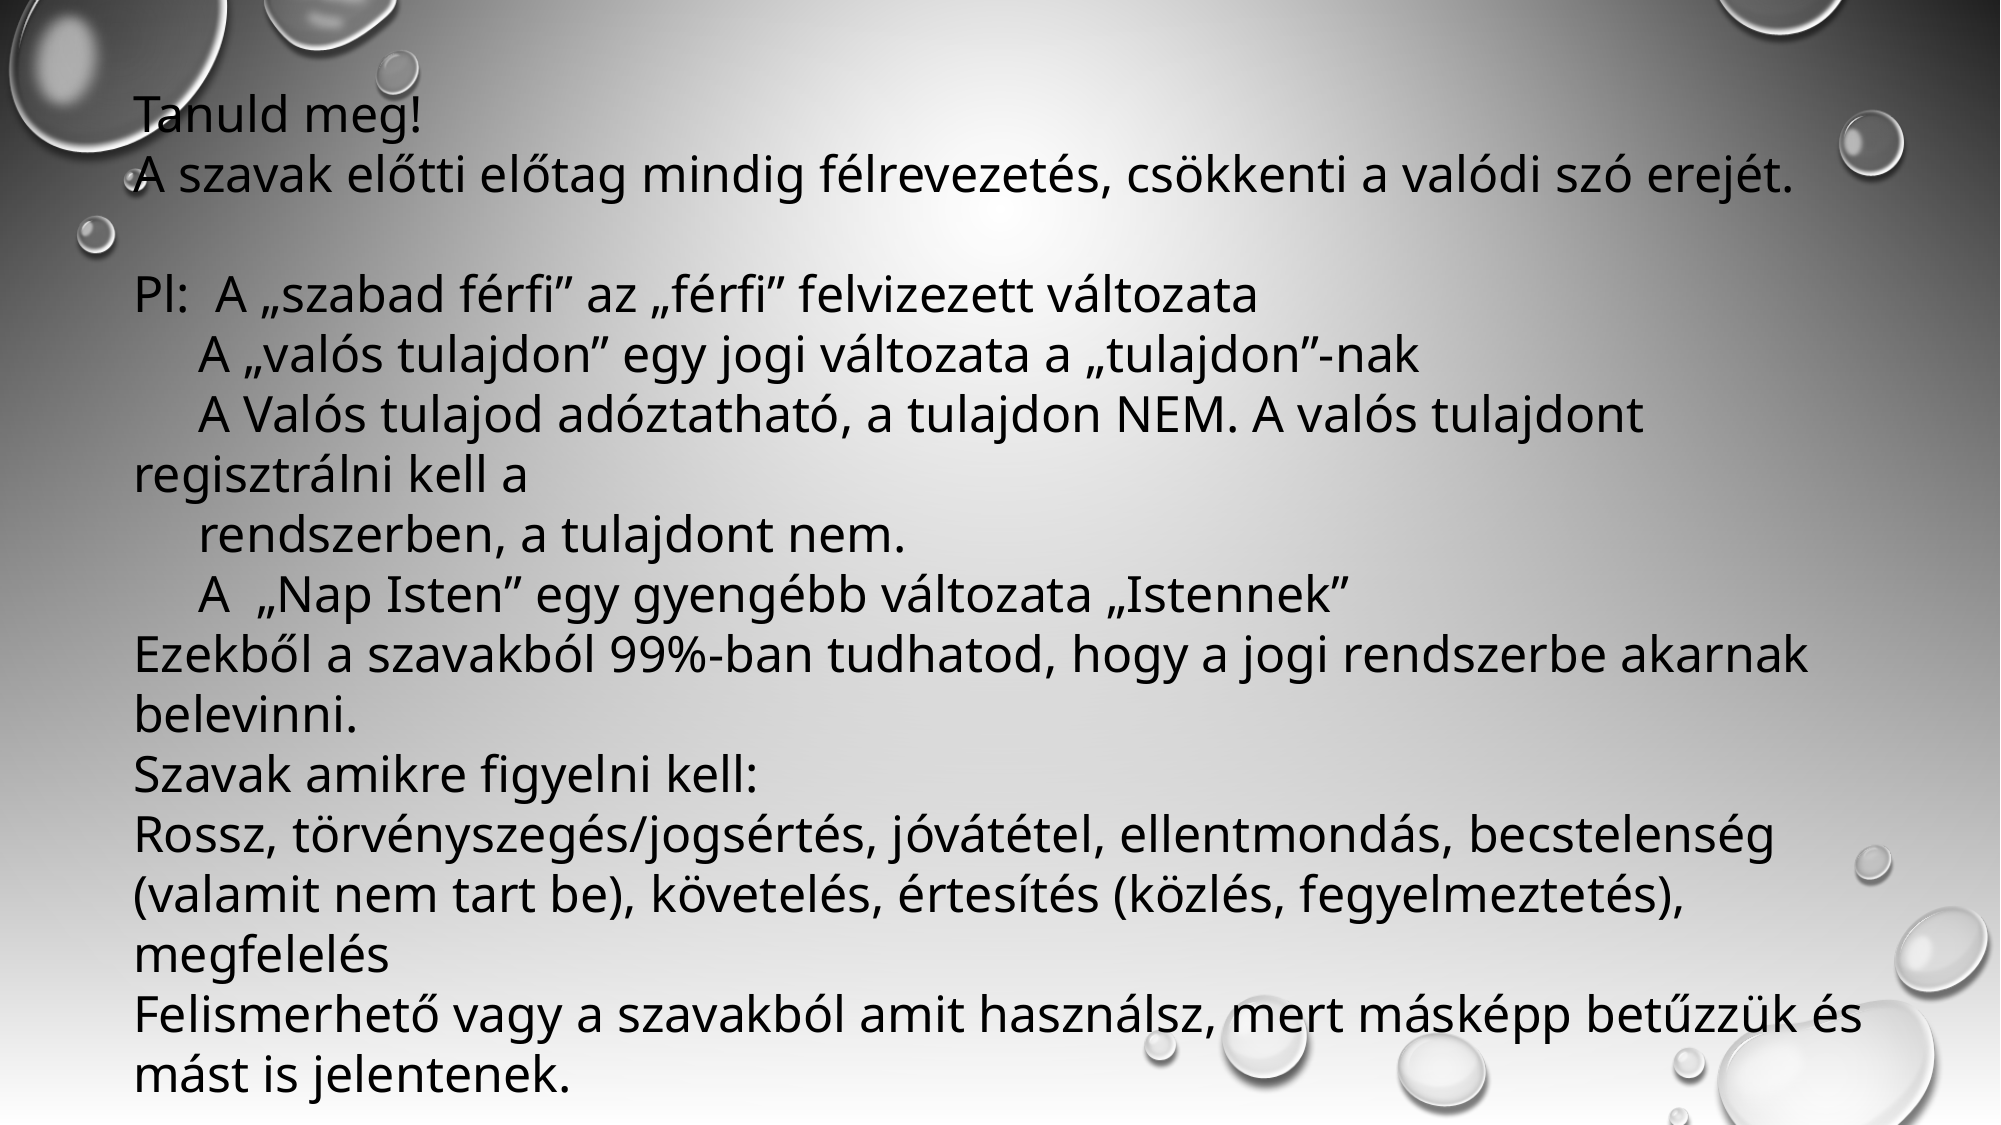

Tanuld meg!
A szavak előtti előtag mindig félrevezetés, csökkenti a valódi szó erejét.
Pl: A „szabad férfi” az „férfi” felvizezett változata
 A „valós tulajdon” egy jogi változata a „tulajdon”-nak
 A Valós tulajod adóztatható, a tulajdon NEM. A valós tulajdont regisztrálni kell a
 rendszerben, a tulajdont nem.
 A „Nap Isten” egy gyengébb változata „Istennek”
Ezekből a szavakból 99%-ban tudhatod, hogy a jogi rendszerbe akarnak belevinni.
Szavak amikre figyelni kell:
Rossz, törvényszegés/jogsértés, jóvátétel, ellentmondás, becstelenség (valamit nem tart be), követelés, értesítés (közlés, fegyelmeztetés), megfelelés
Felismerhető vagy a szavakból amit használsz, mert másképp betűzzük és mást is jelentenek.